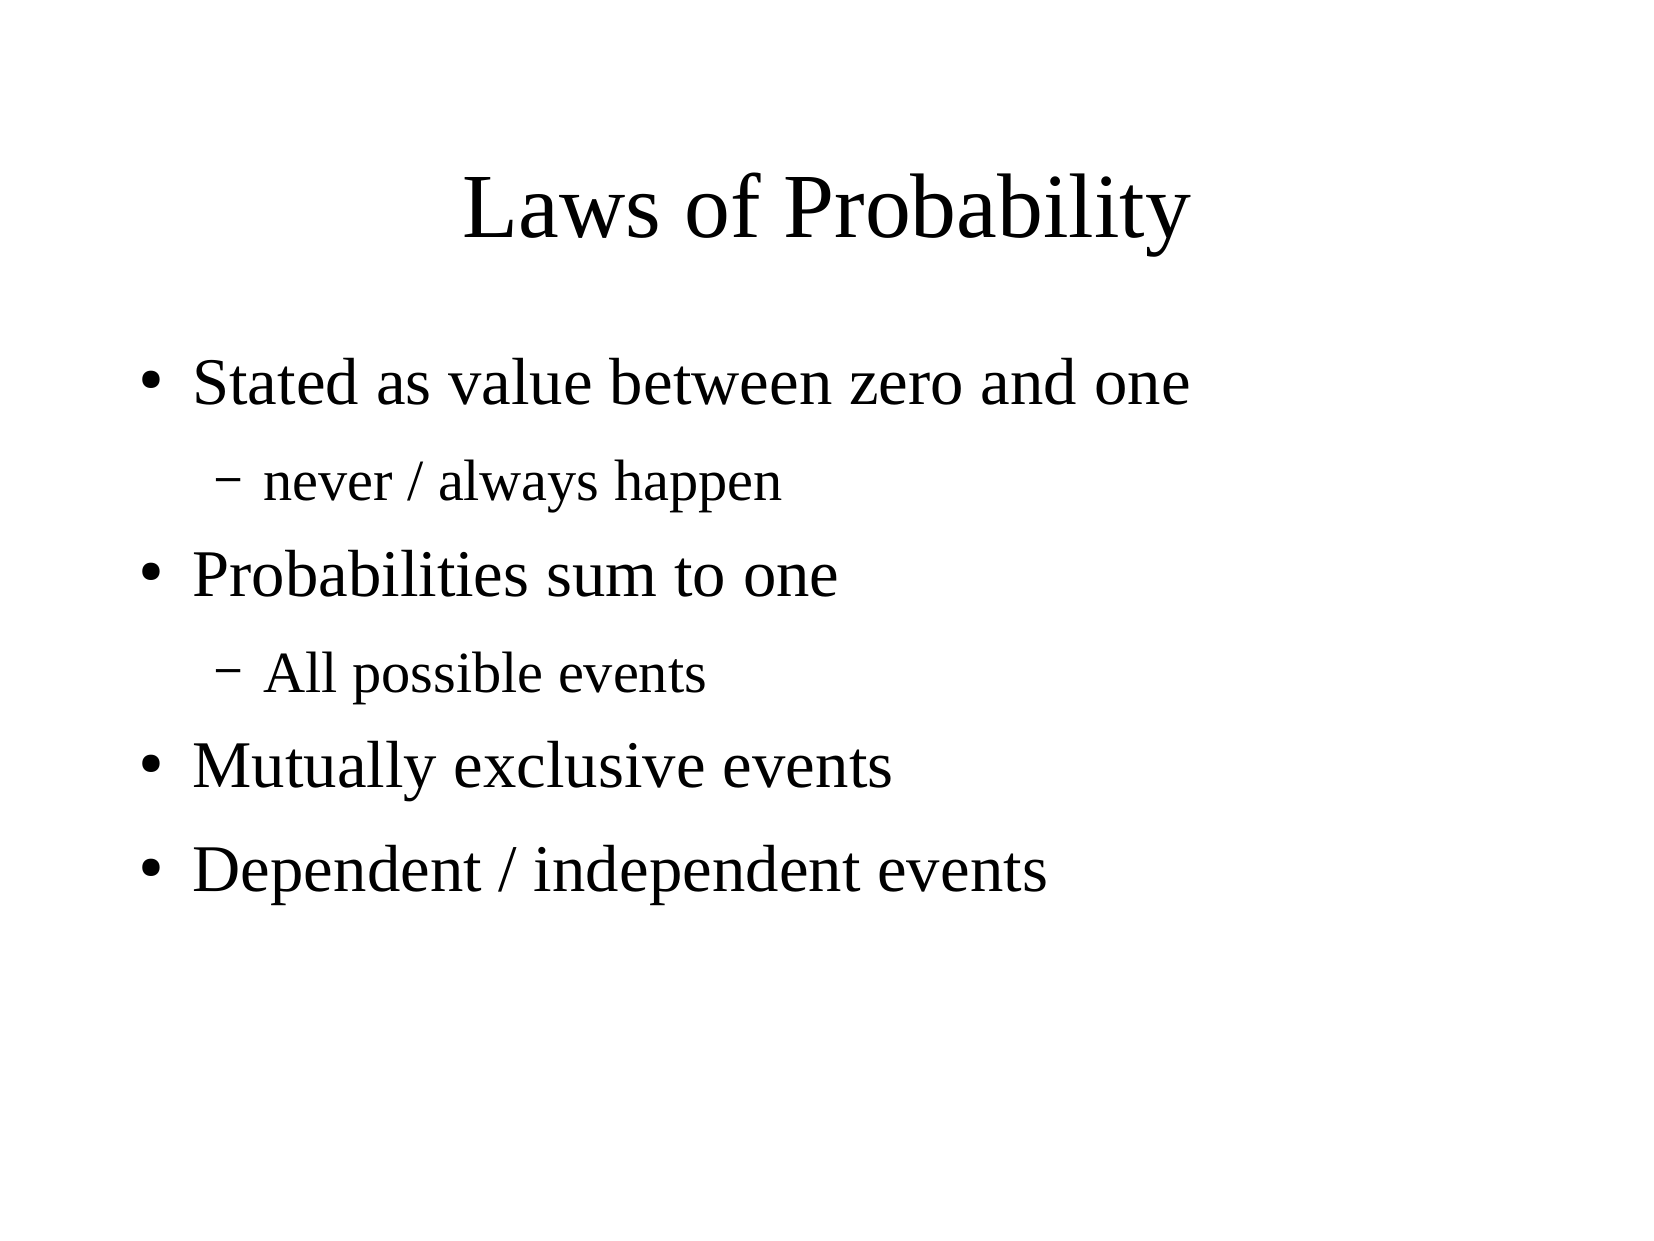

# Laws of Probability
Stated as value between zero and one
never / always happen
Probabilities sum to one
All possible events
Mutually exclusive events
Dependent / independent events